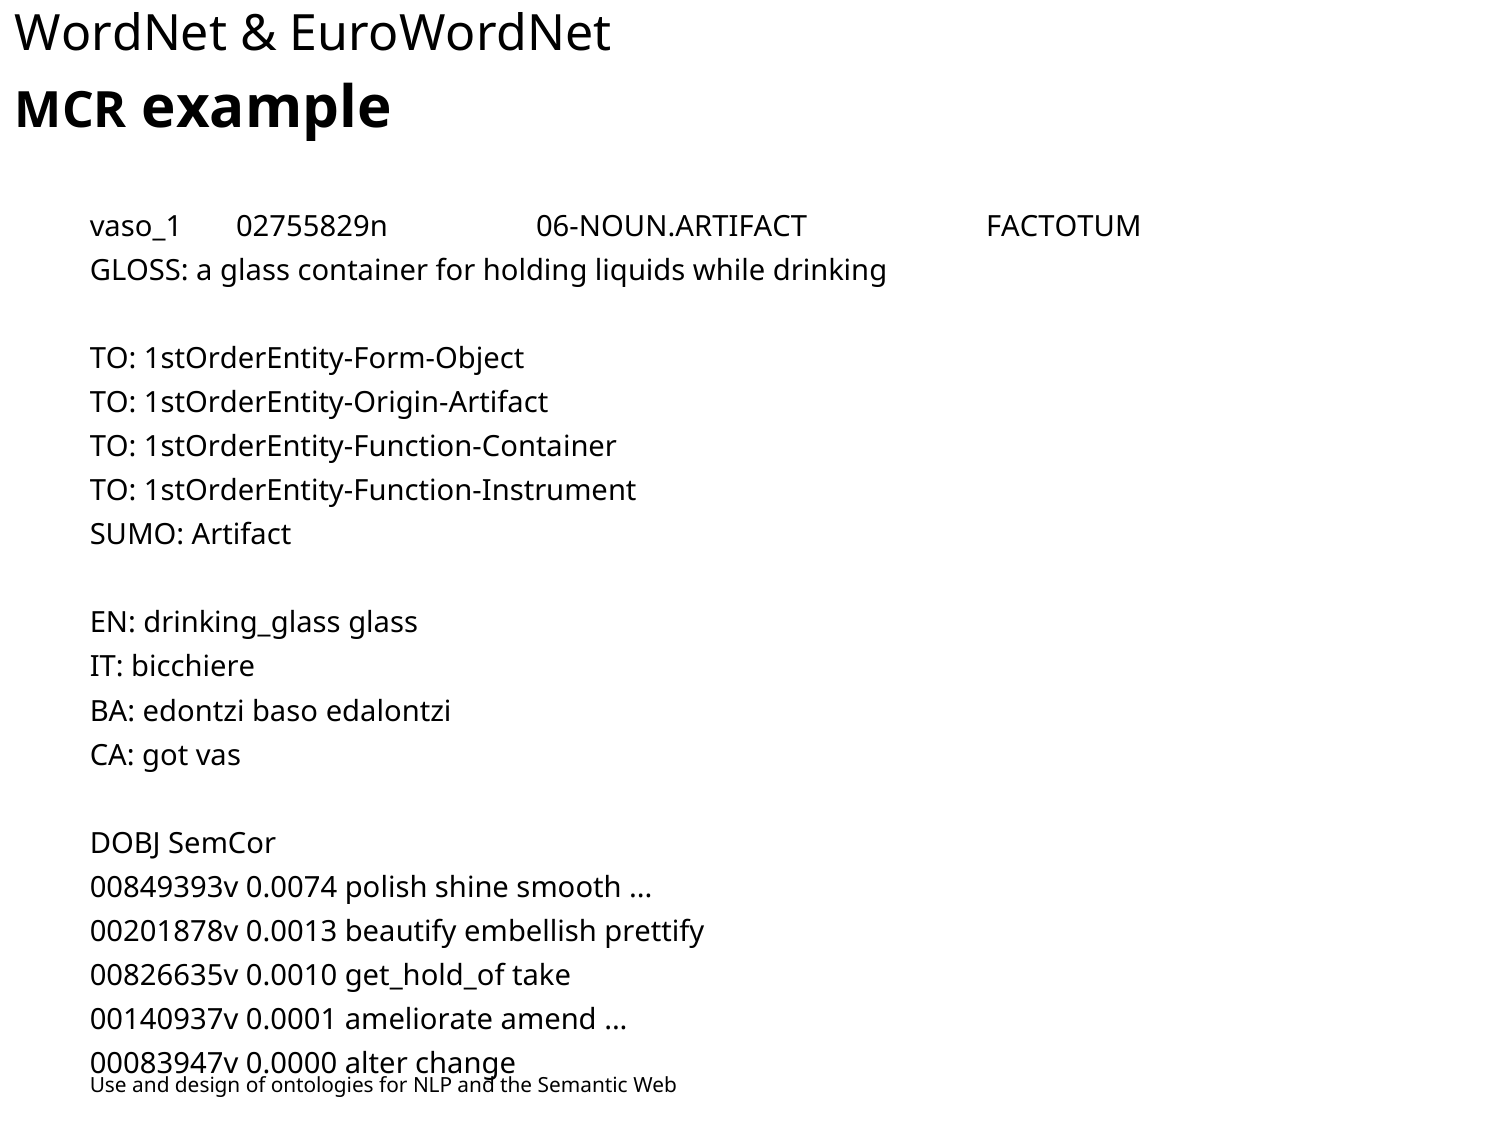

# WordNet & EuroWordNet MCR example
vaso_1	02755829n	06-NOUN.ARTIFACT		FACTOTUM
GLOSS: a glass container for holding liquids while drinking
TO: 1stOrderEntity-Form-Object
TO: 1stOrderEntity-Origin-Artifact
TO: 1stOrderEntity-Function-Container
TO: 1stOrderEntity-Function-Instrument
SUMO: Artifact
EN: drinking_glass glass
IT: bicchiere
BA: edontzi baso edalontzi
CA: got vas
DOBJ SemCor
00849393v 0.0074 polish shine smooth ...
00201878v 0.0013 beautify embellish prettify
00826635v 0.0010 get_hold_of take
00140937v 0.0001 ameliorate amend ...
00083947v 0.0000 alter change